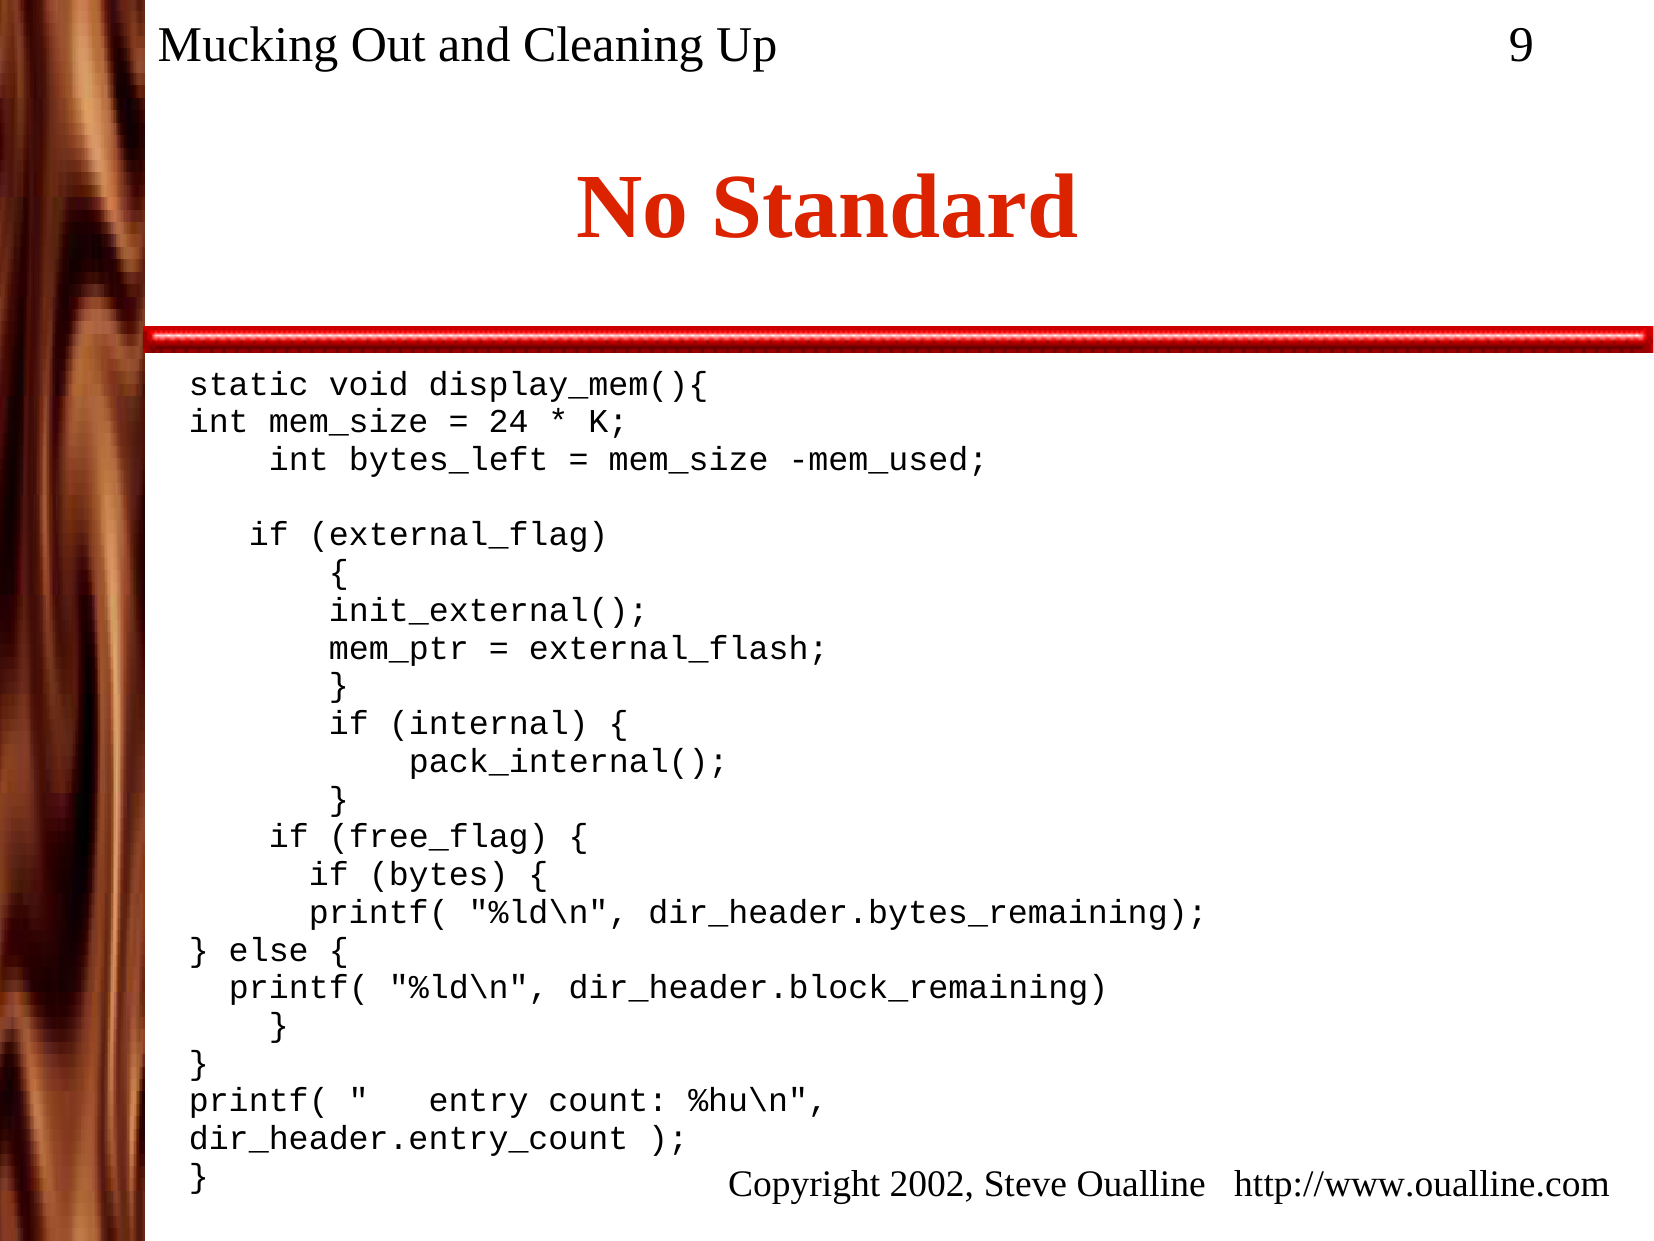

# No Standard
static void display_mem(){
int mem_size = 24 * K;
 int bytes_left = mem_size -mem_used;
 if (external_flag)
 {
 init_external();
 mem_ptr = external_flash;
 }
 if (internal) {
 pack_internal();
 }
 if (free_flag) {
 if (bytes) {
 printf( "%ld\n", dir_header.bytes_remaining);
} else {
 printf( "%ld\n", dir_header.block_remaining)
 }
}
printf( " entry count: %hu\n", dir_header.entry_count );
}